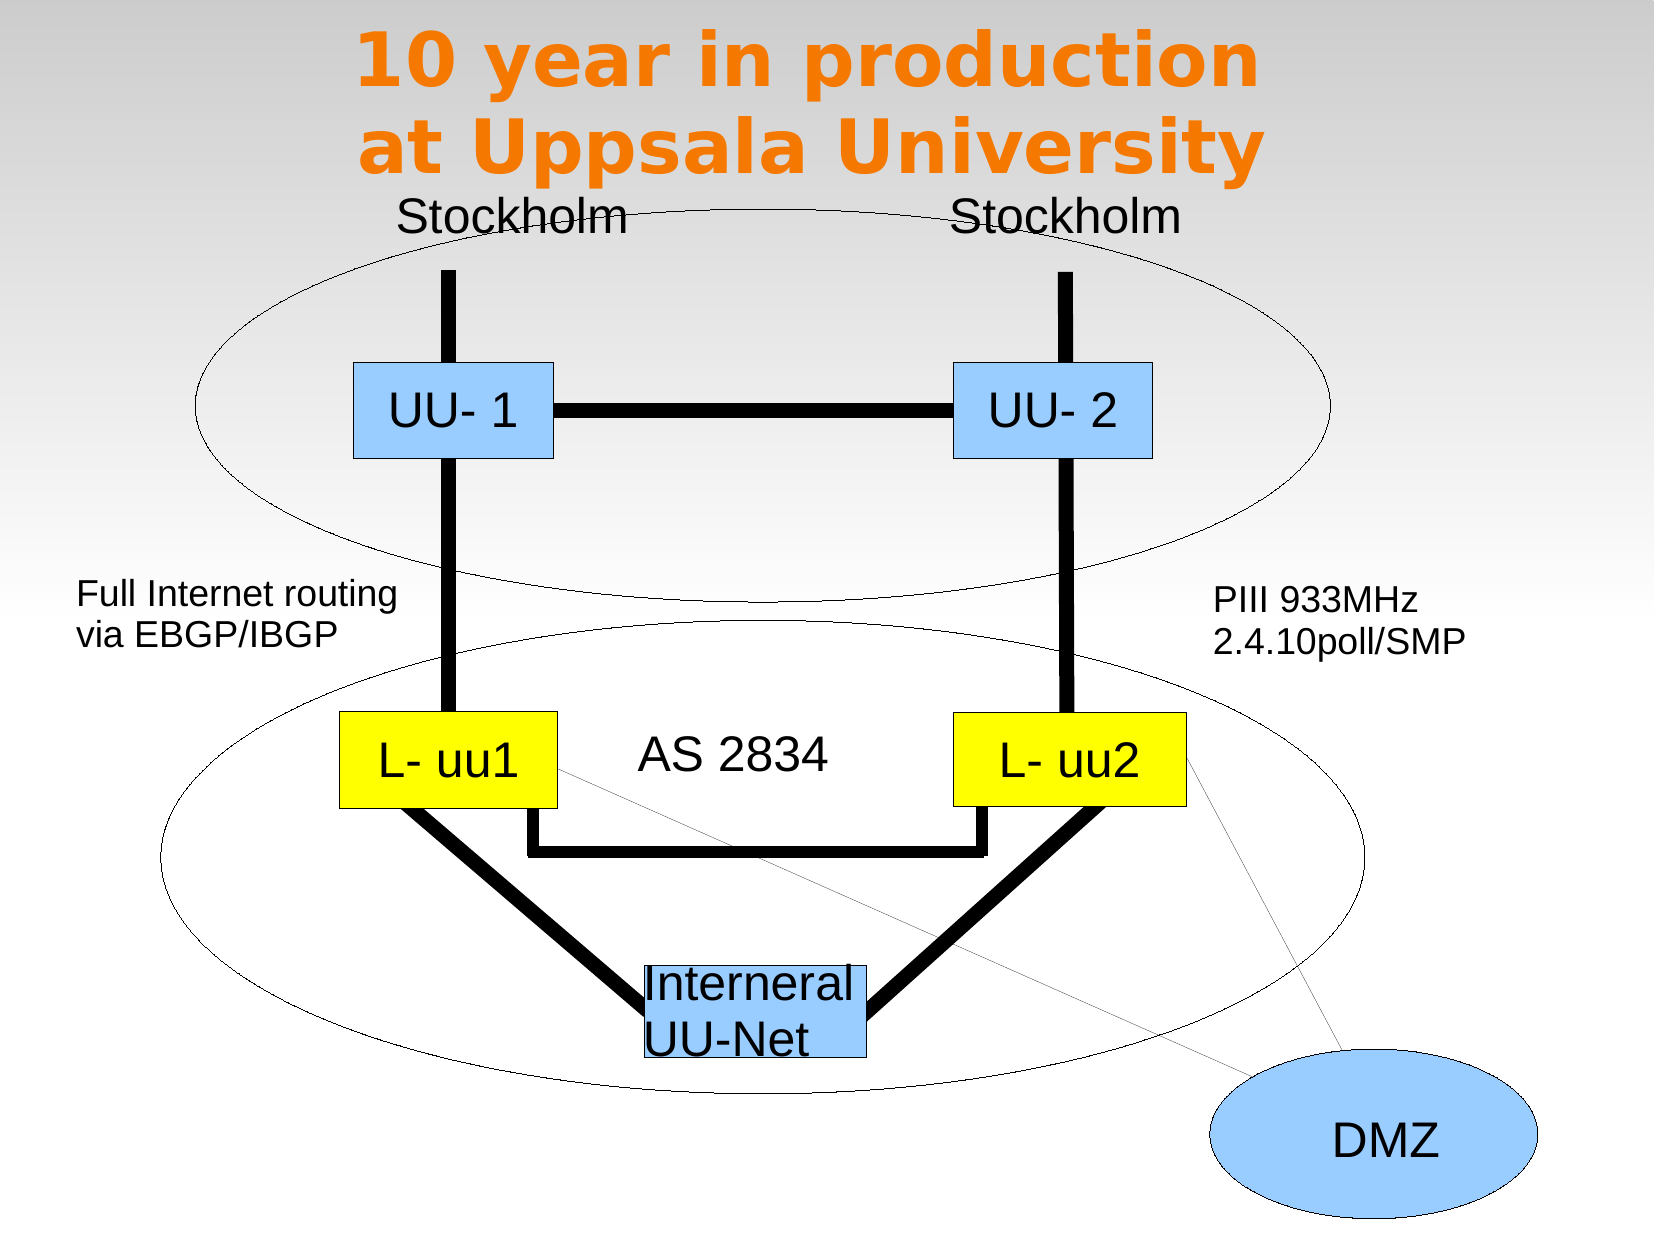

# 10 year in production at Uppsala University
Stockholm
Stockholm
UU- 1
UU- 2
L- uu1
L- uu2
Interneral
UU-Net
Full Internet routing
via EBGP/IBGP
PIII 933MHz
2.4.10poll/SMP
AS 2834
DMZ